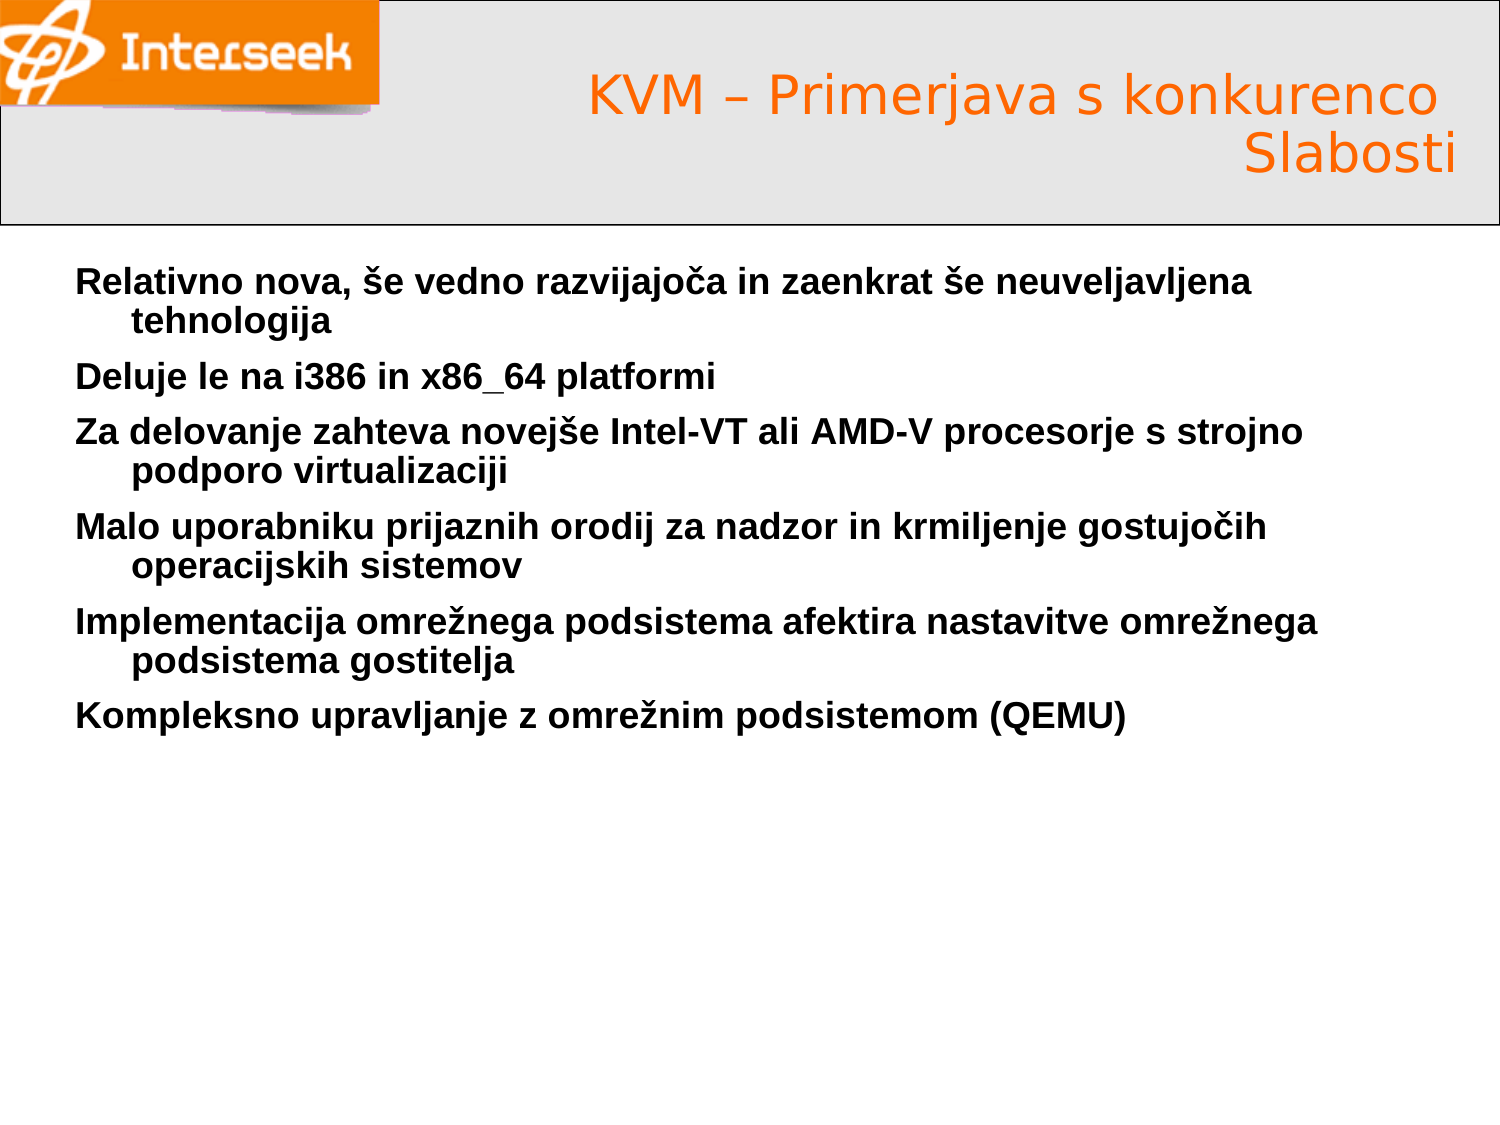

# KVM – Primerjava s konkurenco Slabosti
Relativno nova, še vedno razvijajoča in zaenkrat še neuveljavljena tehnologija
Deluje le na i386 in x86_64 platformi
Za delovanje zahteva novejše Intel-VT ali AMD-V procesorje s strojno podporo virtualizaciji
Malo uporabniku prijaznih orodij za nadzor in krmiljenje gostujočih operacijskih sistemov
Implementacija omrežnega podsistema afektira nastavitve omrežnega podsistema gostitelja
Kompleksno upravljanje z omrežnim podsistemom (QEMU)